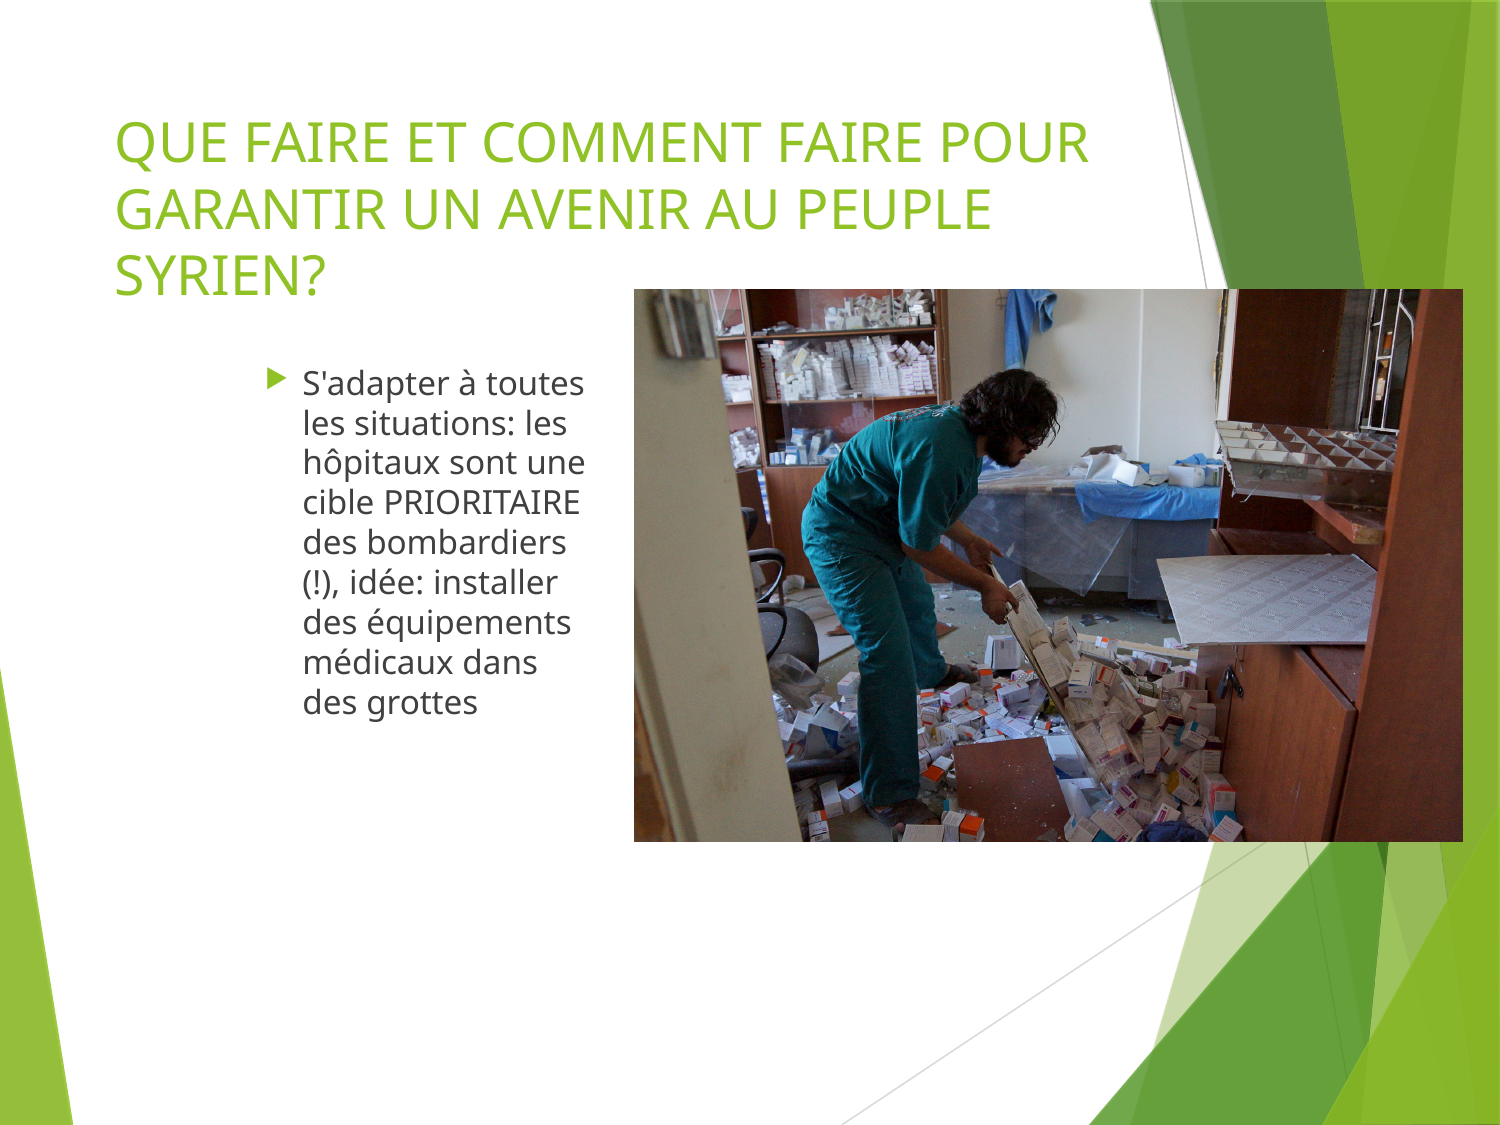

# QUE FAIRE ET COMMENT FAIRE POUR GARANTIR UN AVENIR AU PEUPLE SYRIEN?
S'adapter à toutes les situations: les hôpitaux sont une cible PRIORITAIRE des bombardiers (!), idée: installer des équipements médicaux dans des grottes